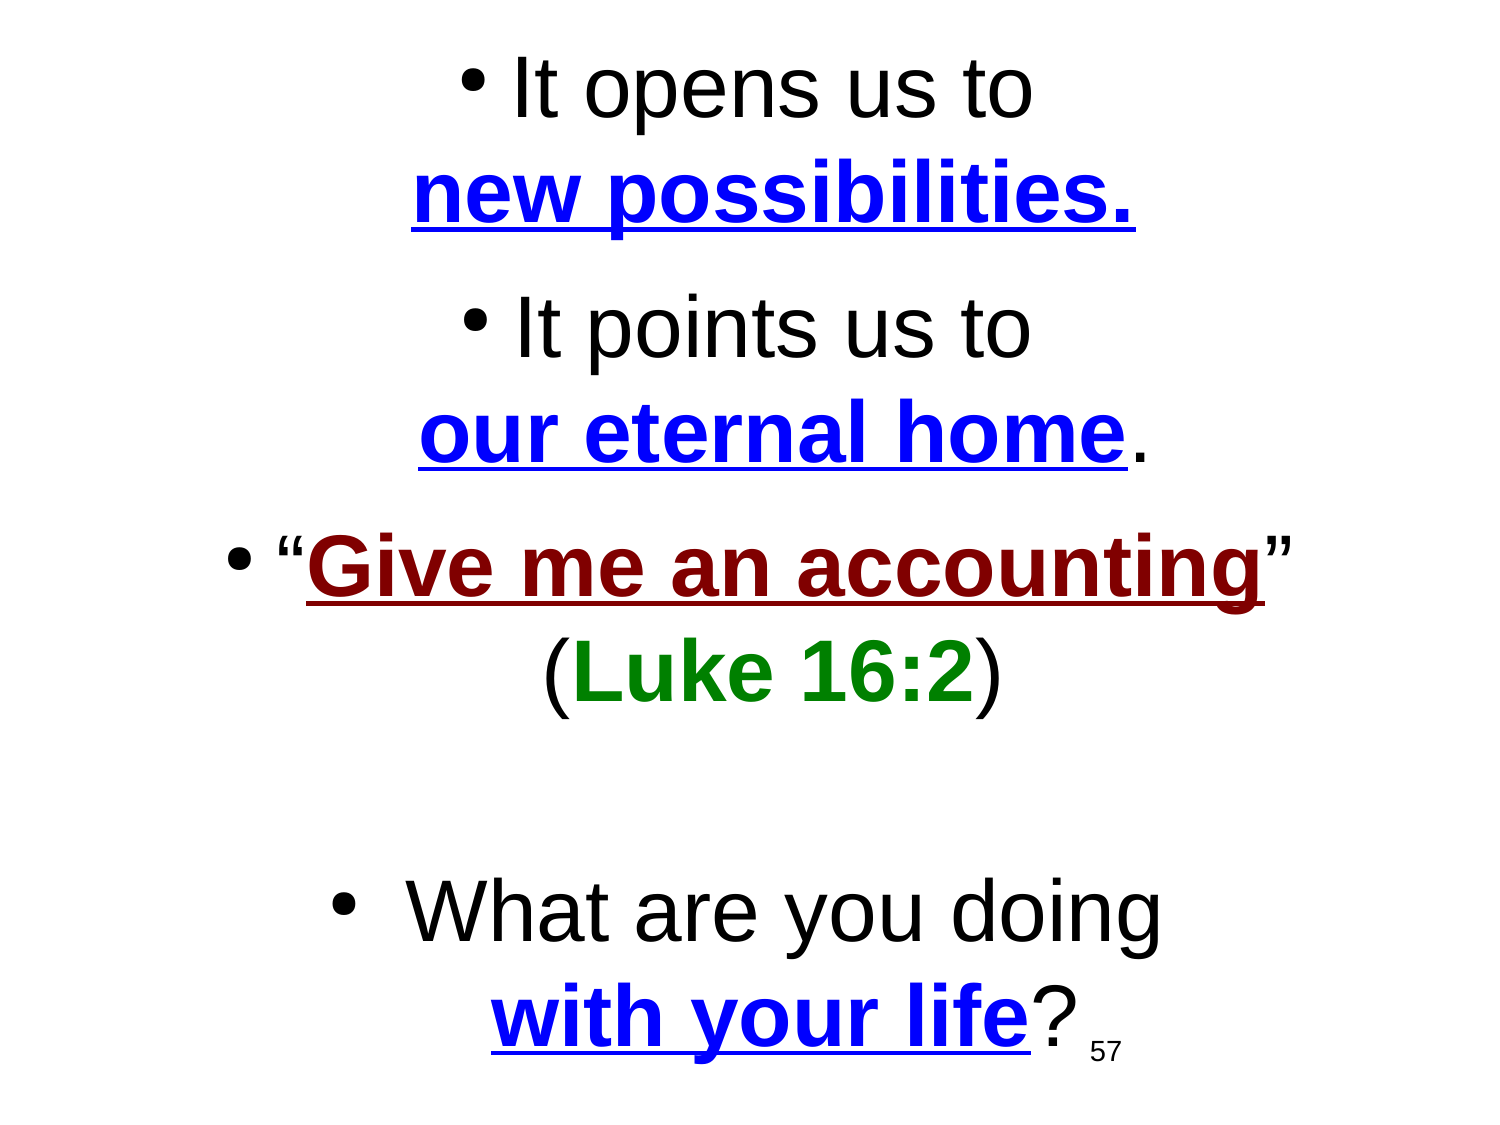

# It opens us to new possibilities.
It points us to
our eternal home.
“Give me an accounting”
(Luke 16:2)
 What are you doing
with your life?
57